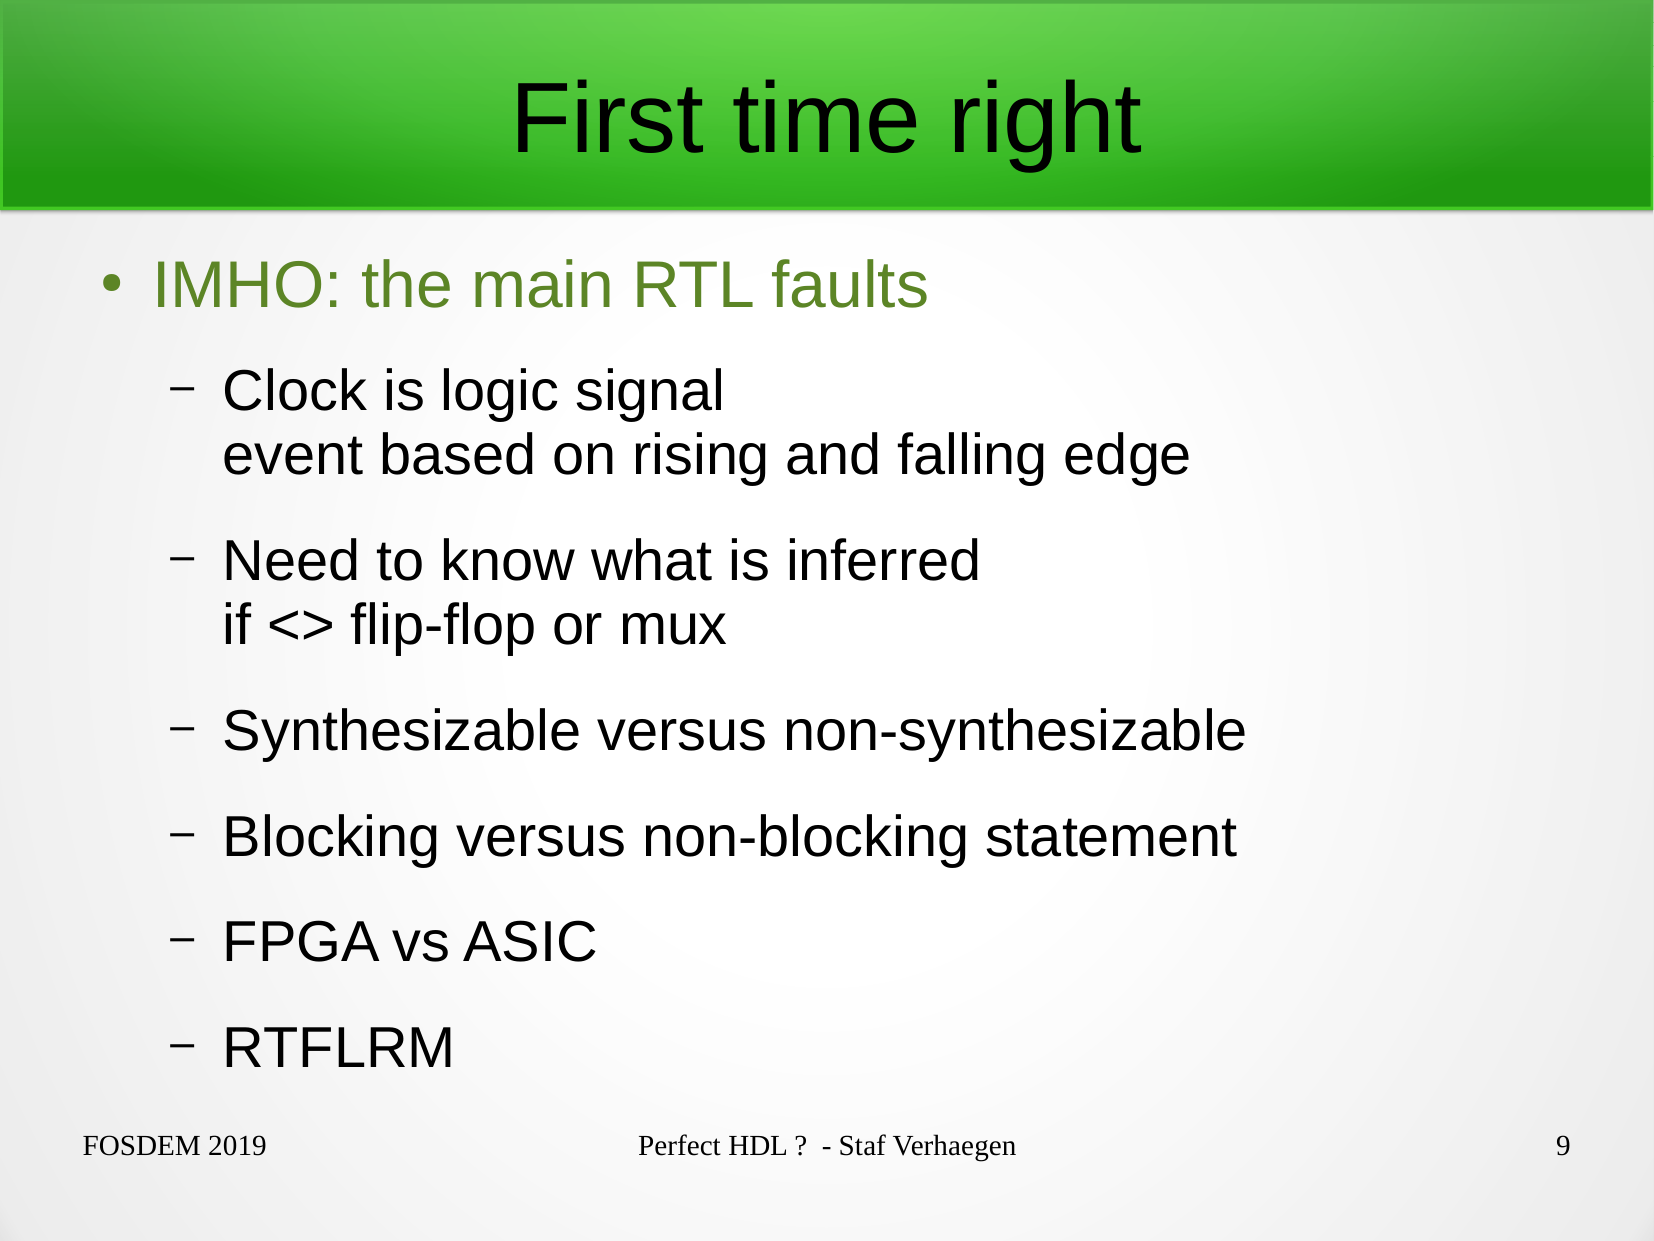

# First time right
IMHO: the main RTL faults
Clock is logic signal
event based on rising and falling edge
Need to know what is inferred
if <> flip-flop or mux
Synthesizable versus non-synthesizable
Blocking versus non-blocking statement
FPGA vs ASIC
RTFLRM
FOSDEM 2019
Perfect HDL ? - Staf Verhaegen
9